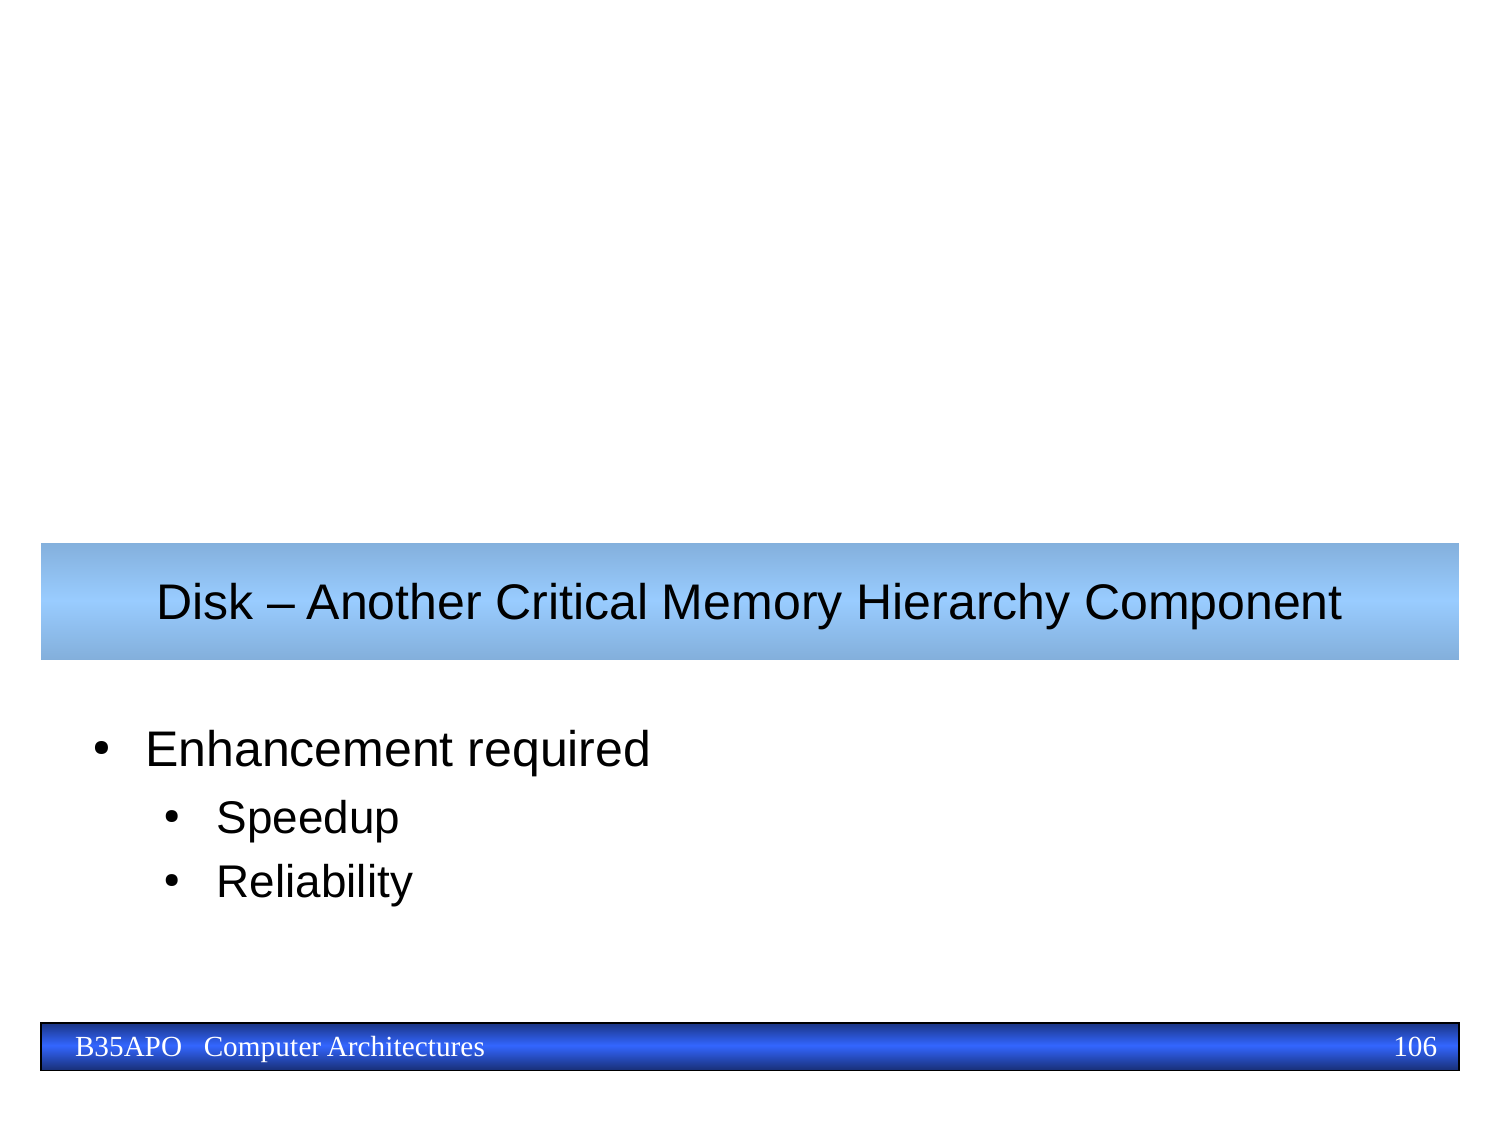

# Disk – Another Critical Memory Hierarchy Component
Enhancement required
Speedup
Reliability
B35APO Computer Architectures
106